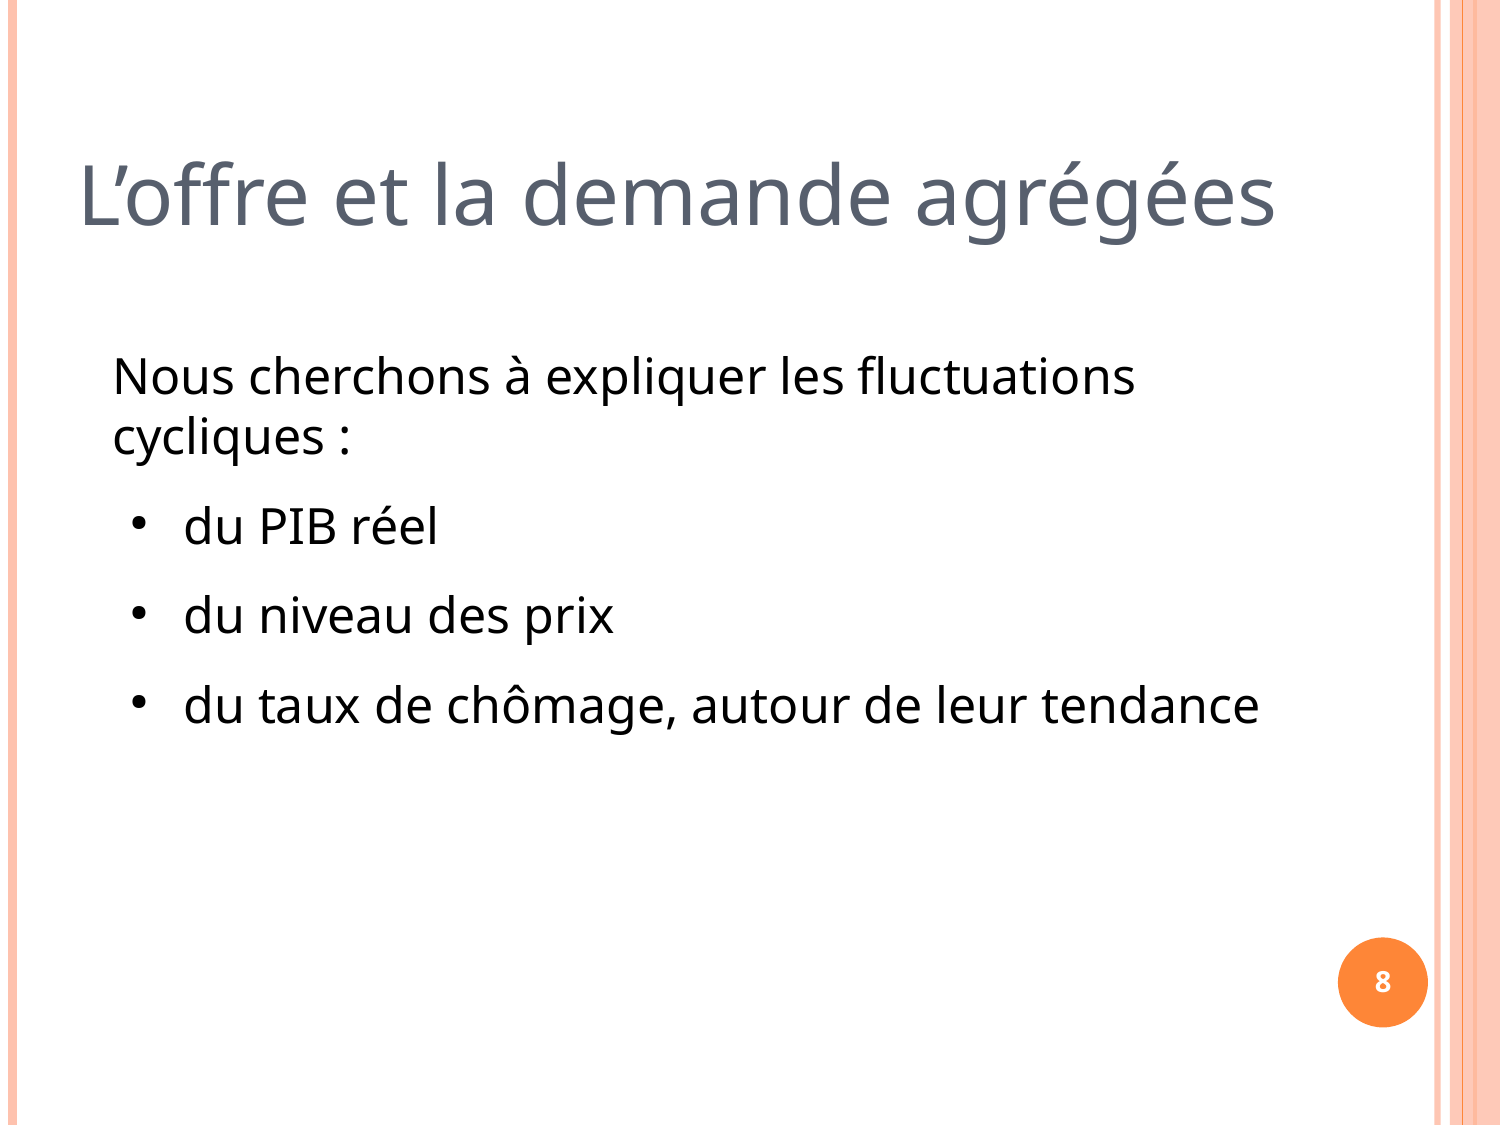

# L’offre et la demande agrégées
Nous cherchons à expliquer les fluctuations cycliques :
du PIB réel
du niveau des prix
du taux de chômage, autour de leur tendance